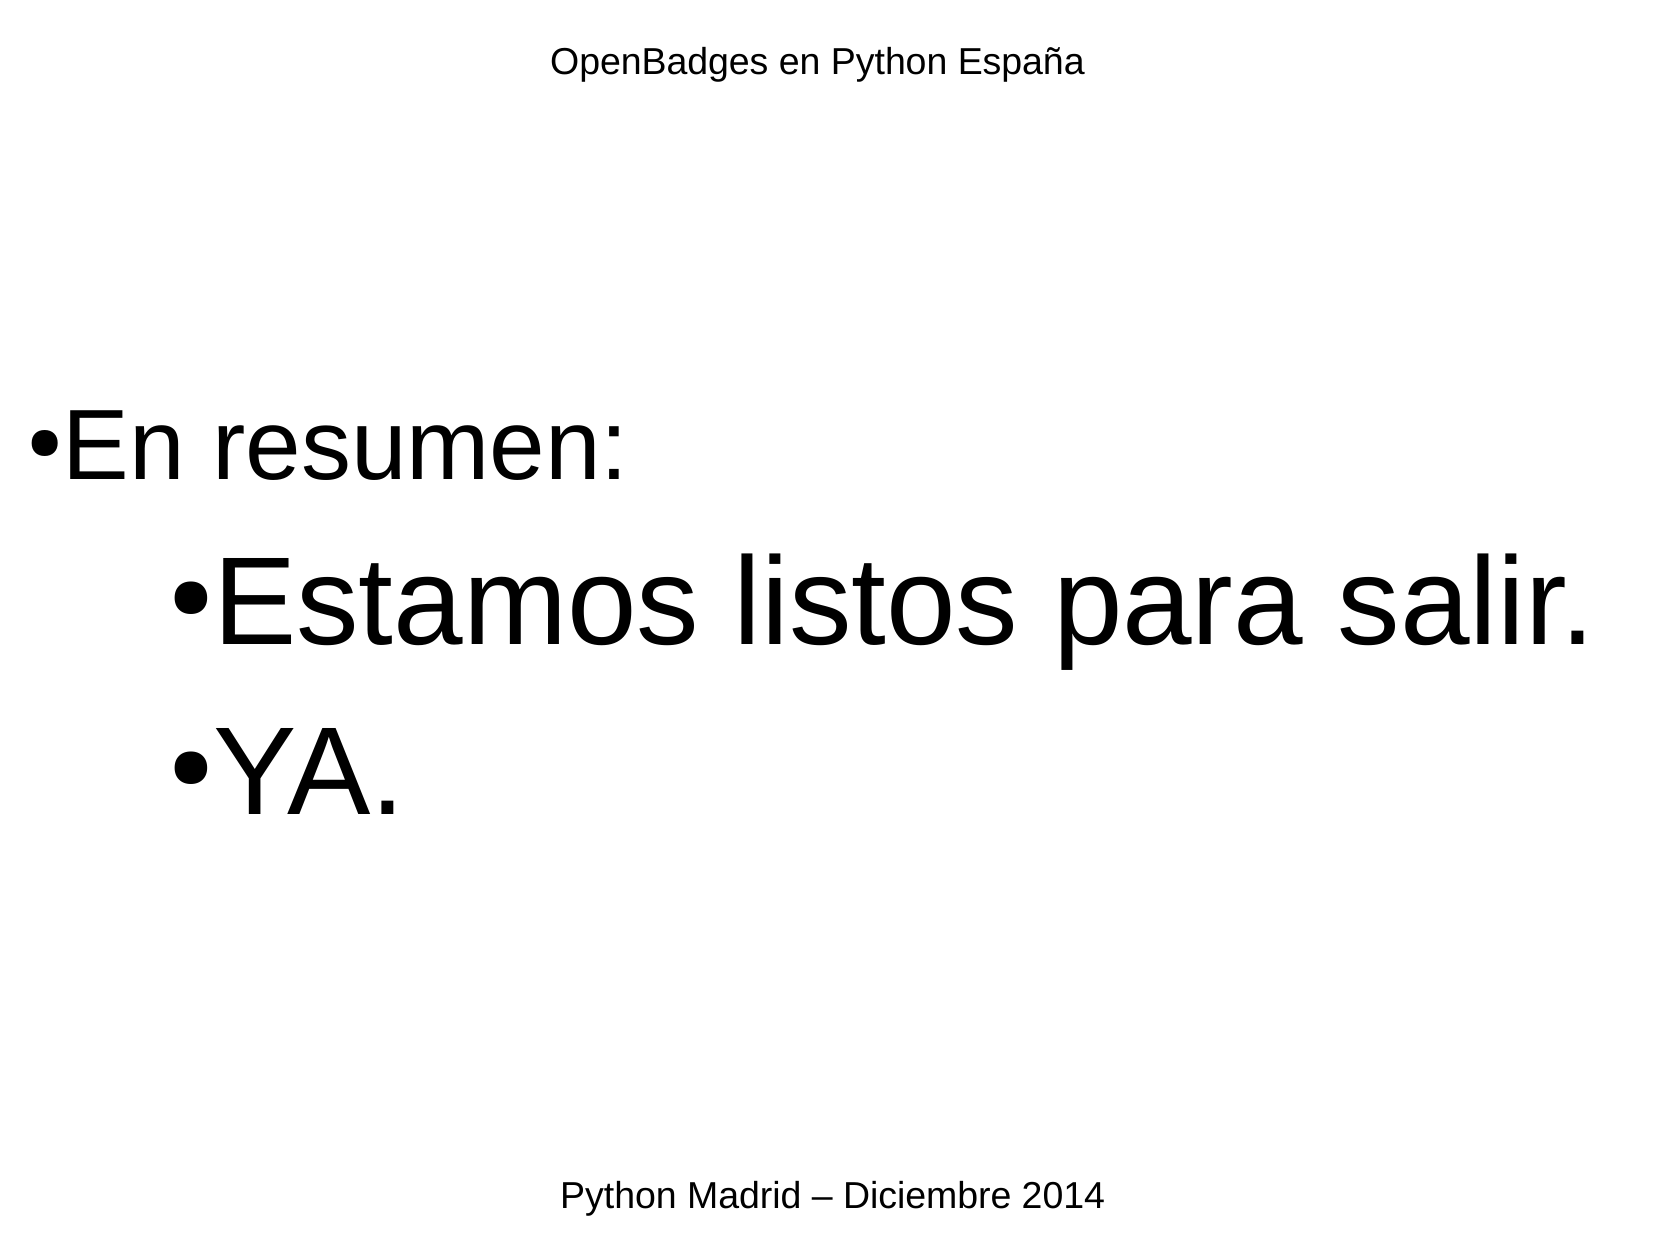

# En resumen:
Estamos listos para salir.
YA.
OpenBadges en Python España
Python Madrid – Diciembre 2014